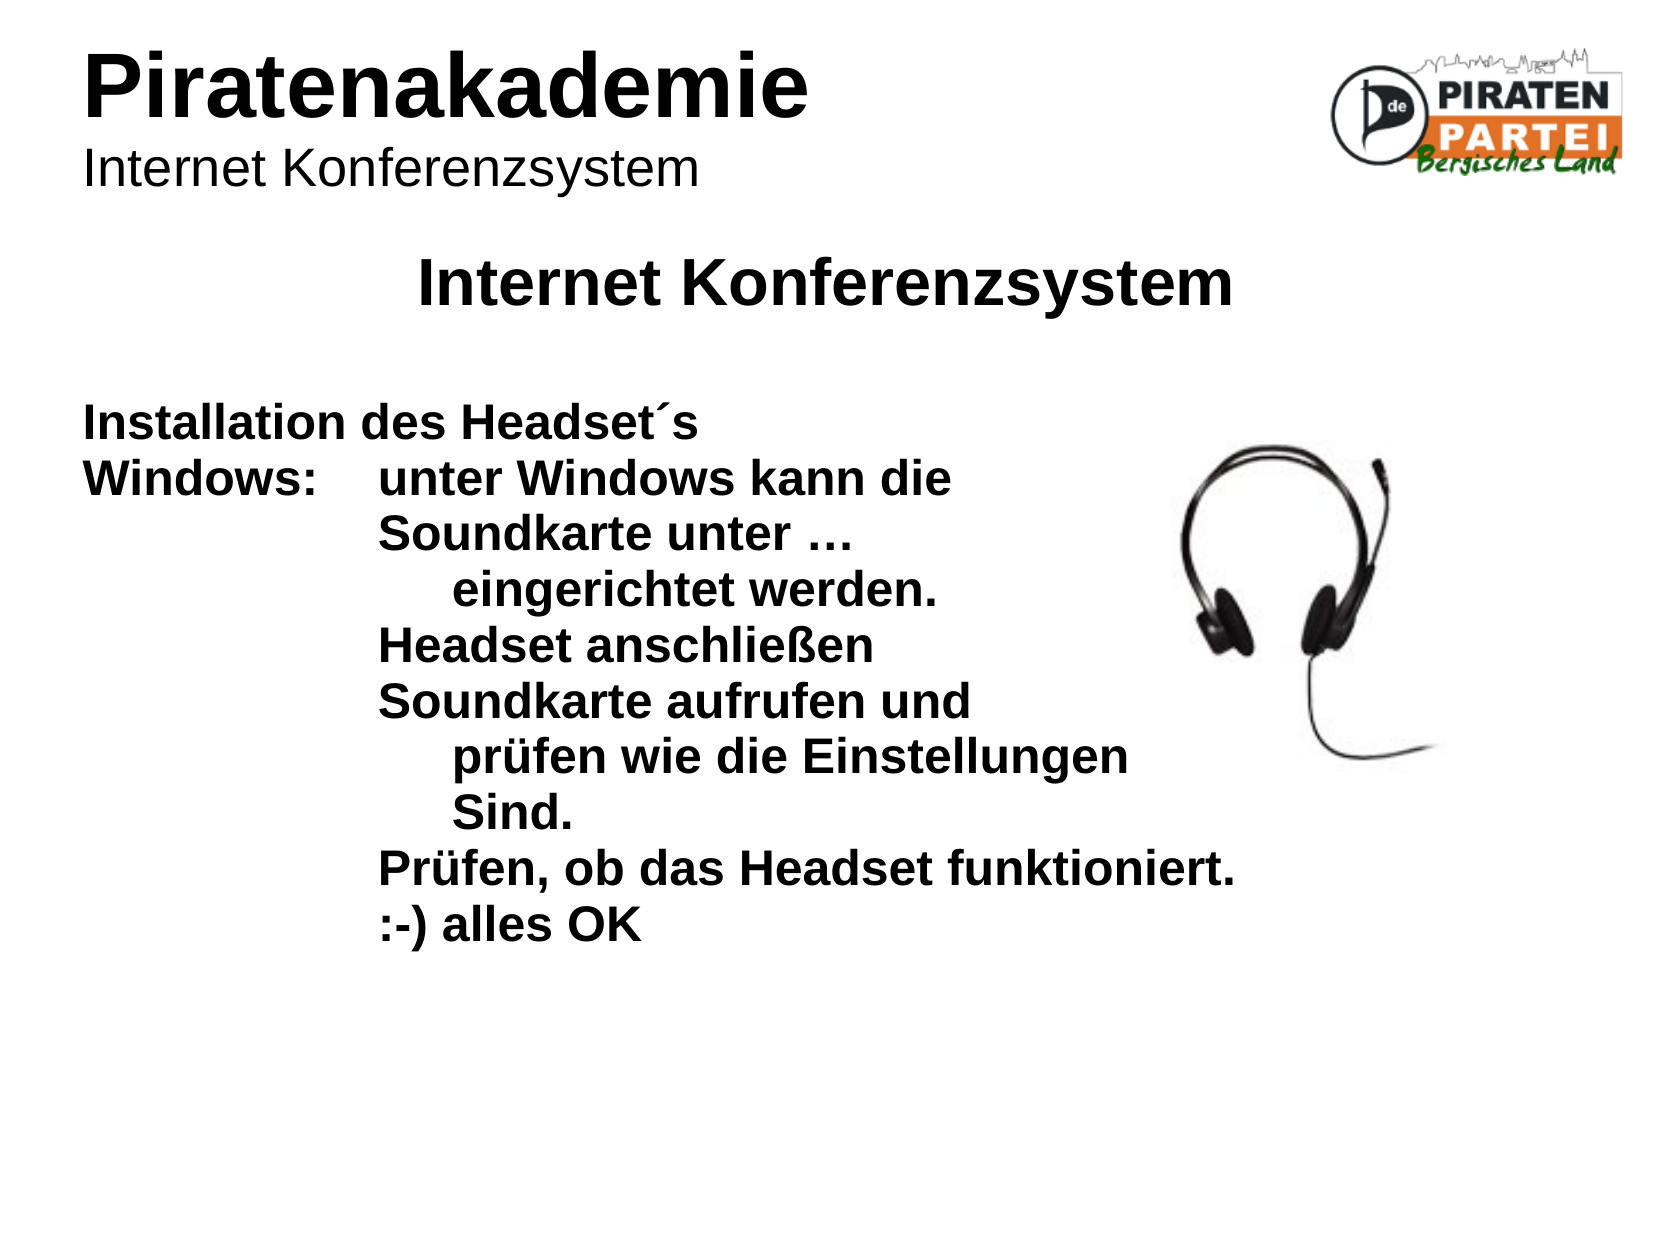

# Piratenakademie Internet Konferenzsystem
Internet Konferenzsystem
Installation des Headset´s
Windows: 	unter Windows kann die
				Soundkarte unter …
					eingerichtet werden.
				Headset anschließen
				Soundkarte aufrufen und
					prüfen wie die Einstellungen
					Sind.
				Prüfen, ob das Headset funktioniert.
				:-) alles OK